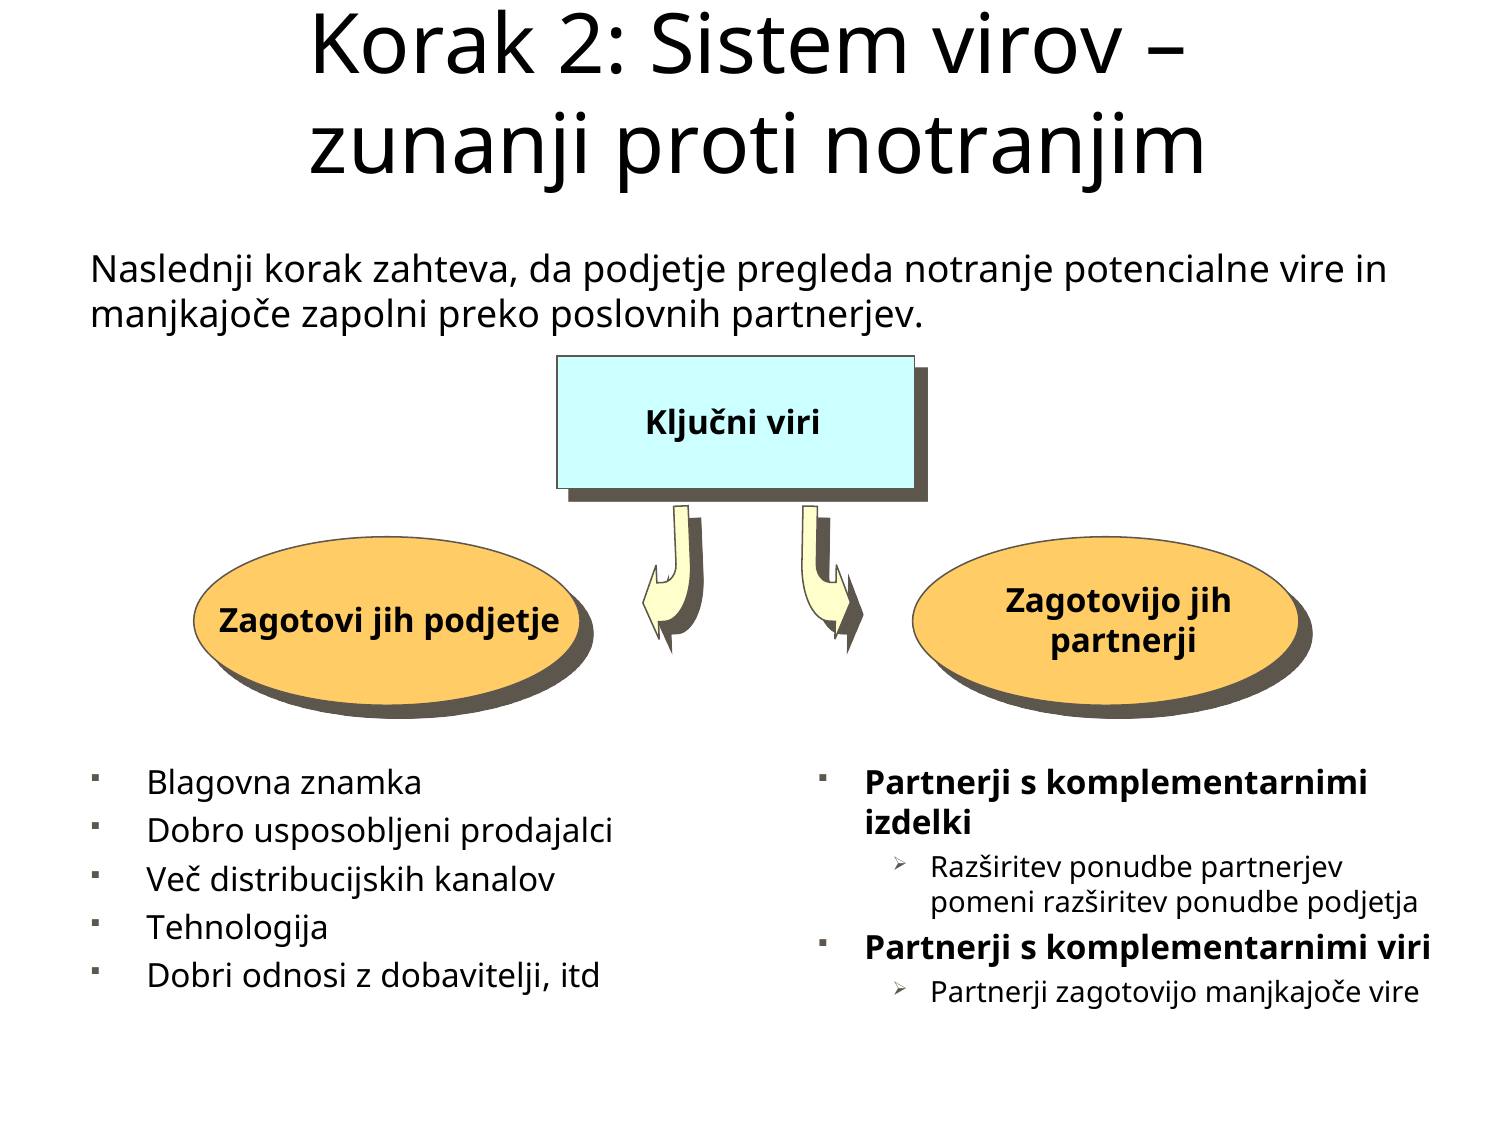

# Korak 2: Sistem virov – zunanji proti notranjim
Naslednji korak zahteva, da podjetje pregleda notranje potencialne vire in manjkajoče zapolni preko poslovnih partnerjev.
Ključni viri
Zagotovi jih podjetje
Zagotovijo jih
 partnerji
Blagovna znamka
Dobro usposobljeni prodajalci
Več distribucijskih kanalov
Tehnologija
Dobri odnosi z dobavitelji, itd
Partnerji s komplementarnimi izdelki
Razširitev ponudbe partnerjev pomeni razširitev ponudbe podjetja
Partnerji s komplementarnimi viri
Partnerji zagotovijo manjkajoče vire